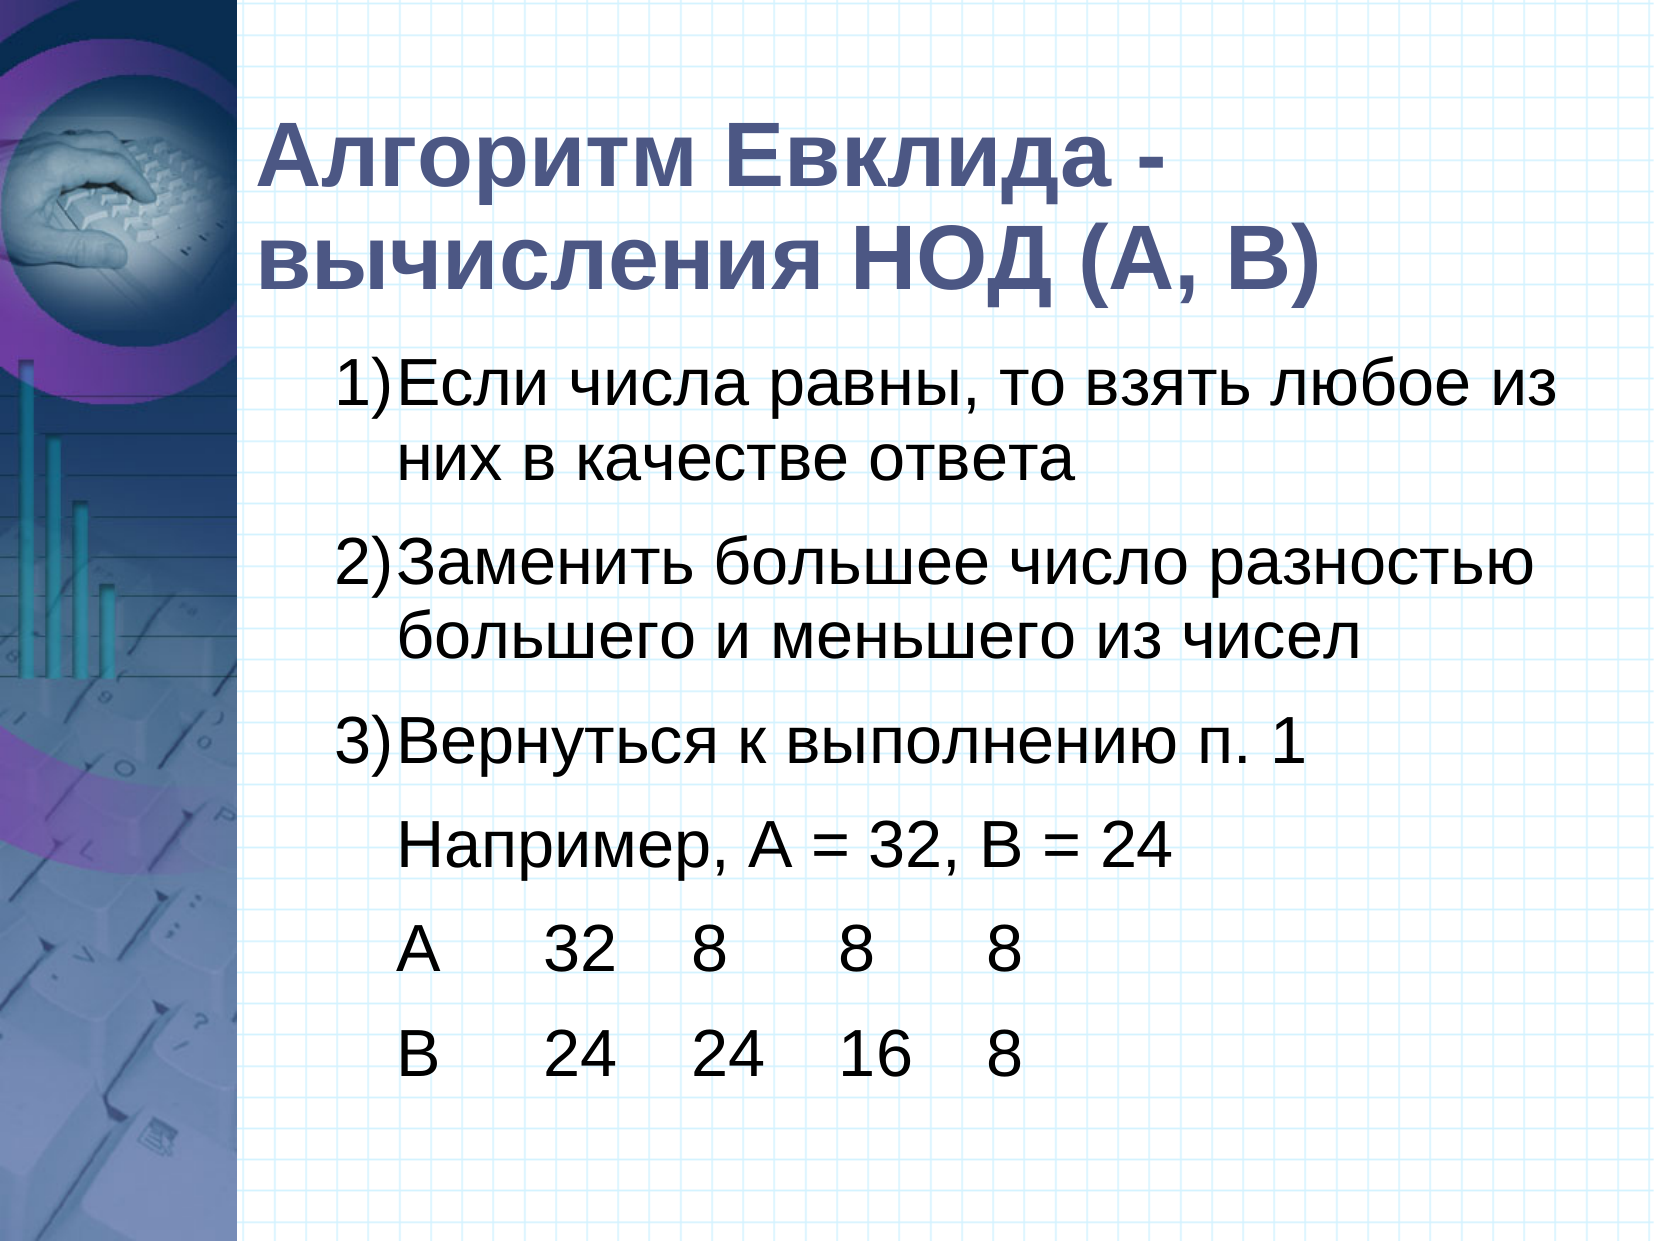

# Алгоритм Евклида - вычисления НОД (А, В)
Если числа равны, то взять любое из них в качестве ответа
Заменить большее число разностью большего и меньшего из чисел
Вернуться к выполнению п. 1
Например, А = 32, В = 24
А		32	8		8		8
В		24	24	16	8